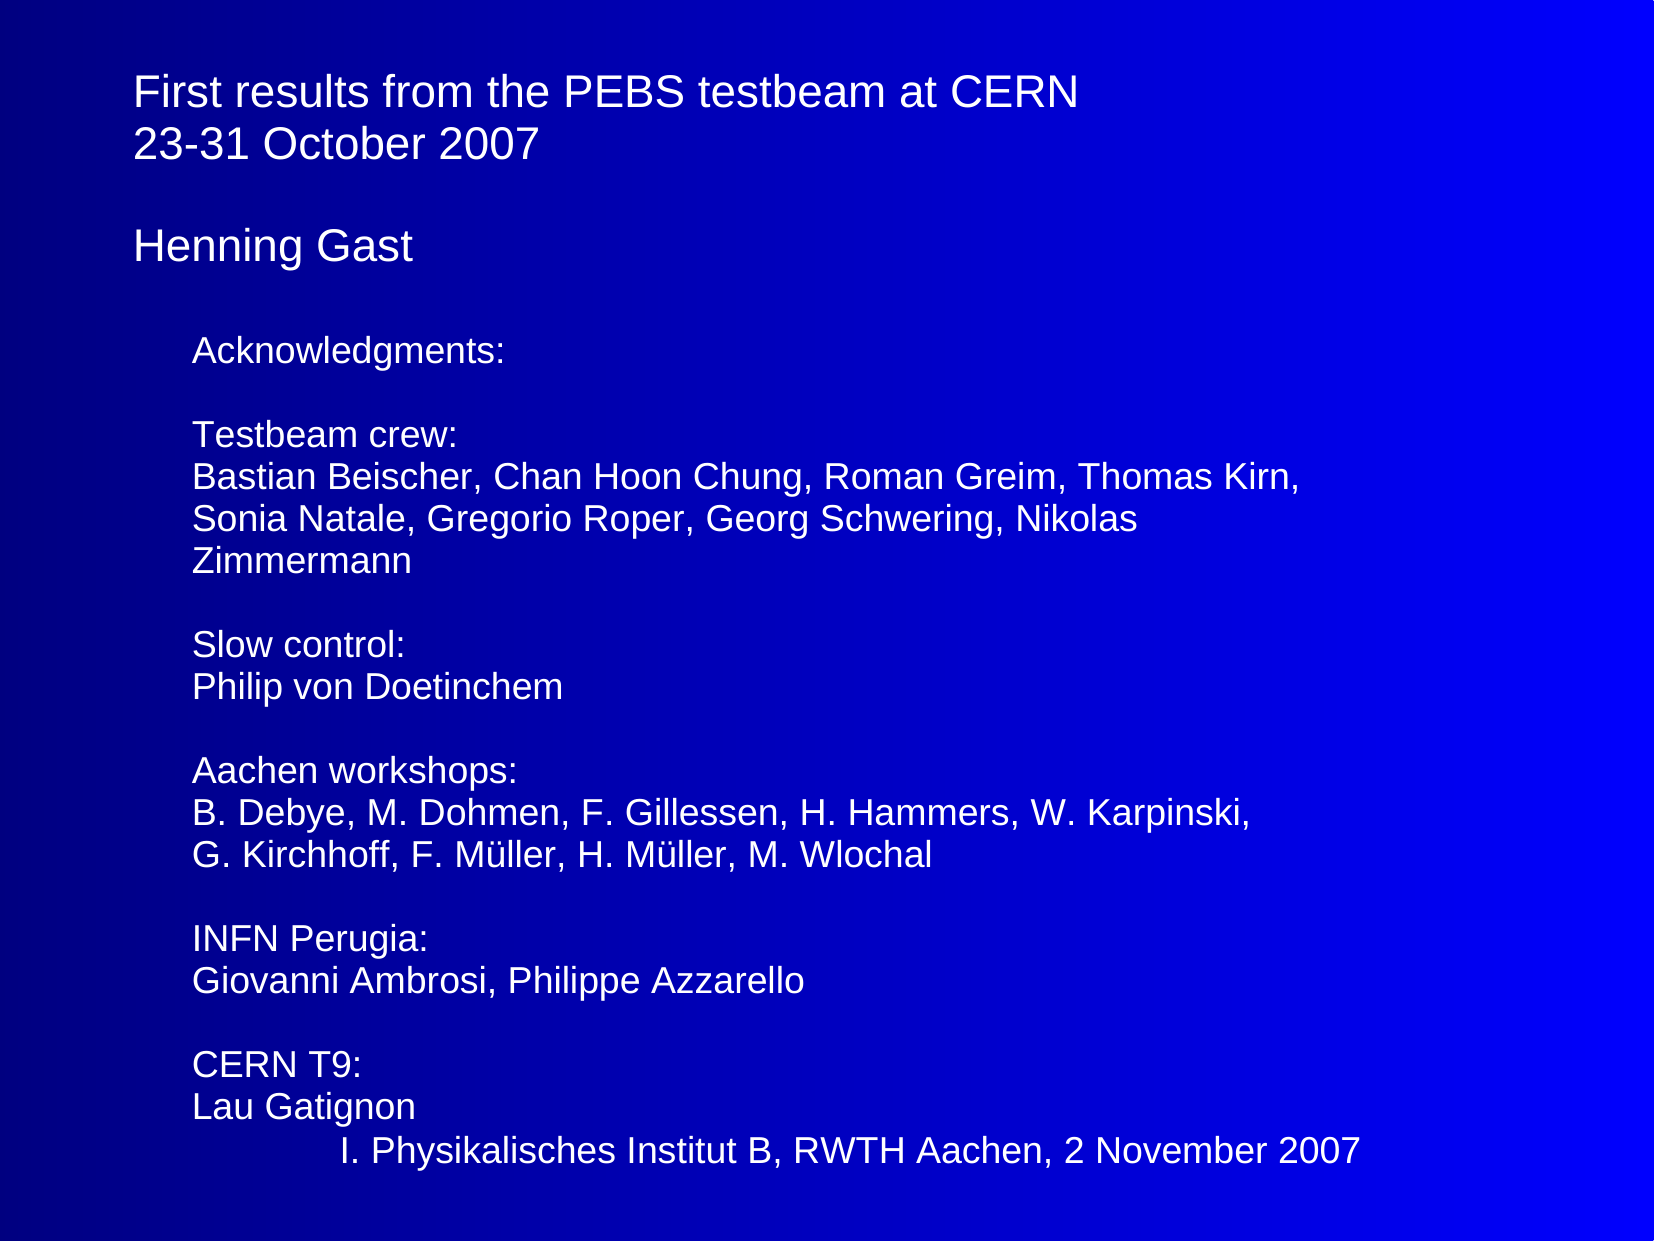

First results from the PEBS testbeam at CERN
23-31 October 2007
Henning Gast
Acknowledgments:
Testbeam crew:
Bastian Beischer, Chan Hoon Chung, Roman Greim, Thomas Kirn, Sonia Natale, Gregorio Roper, Georg Schwering, Nikolas Zimmermann
Slow control:
Philip von Doetinchem
Aachen workshops:
B. Debye, M. Dohmen, F. Gillessen, H. Hammers, W. Karpinski,
G. Kirchhoff, F. Müller, H. Müller, M. Wlochal
INFN Perugia:
Giovanni Ambrosi, Philippe Azzarello
CERN T9:
Lau Gatignon
I. Physikalisches Institut B, RWTH Aachen, 2 November 2007